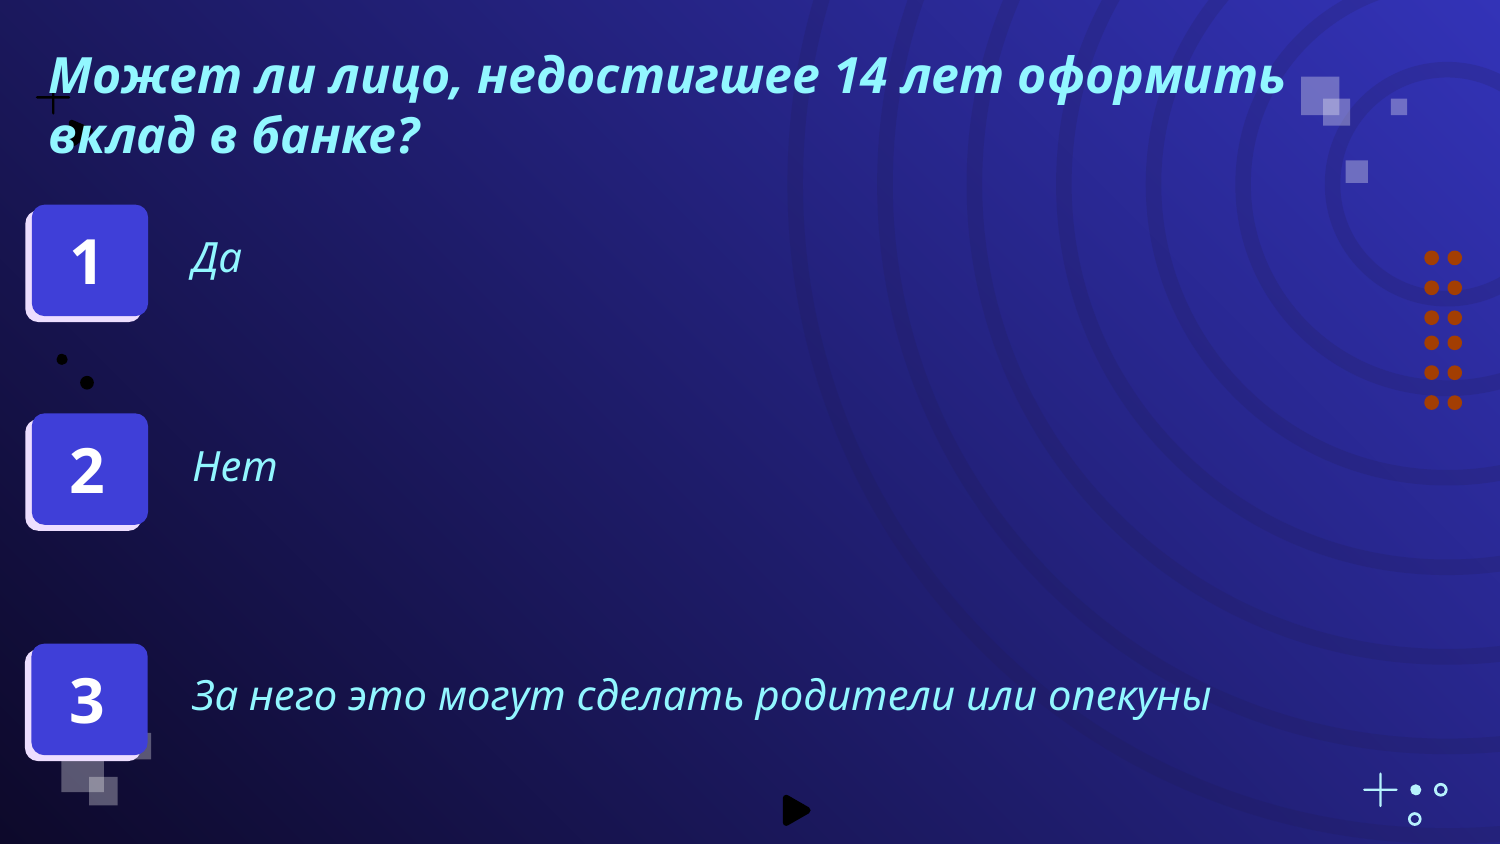

Может ли лицо, недостигшее 14 лет оформить вклад в банке?
Да
1
# Нет
2
За него это могут сделать родители или опекуны
3